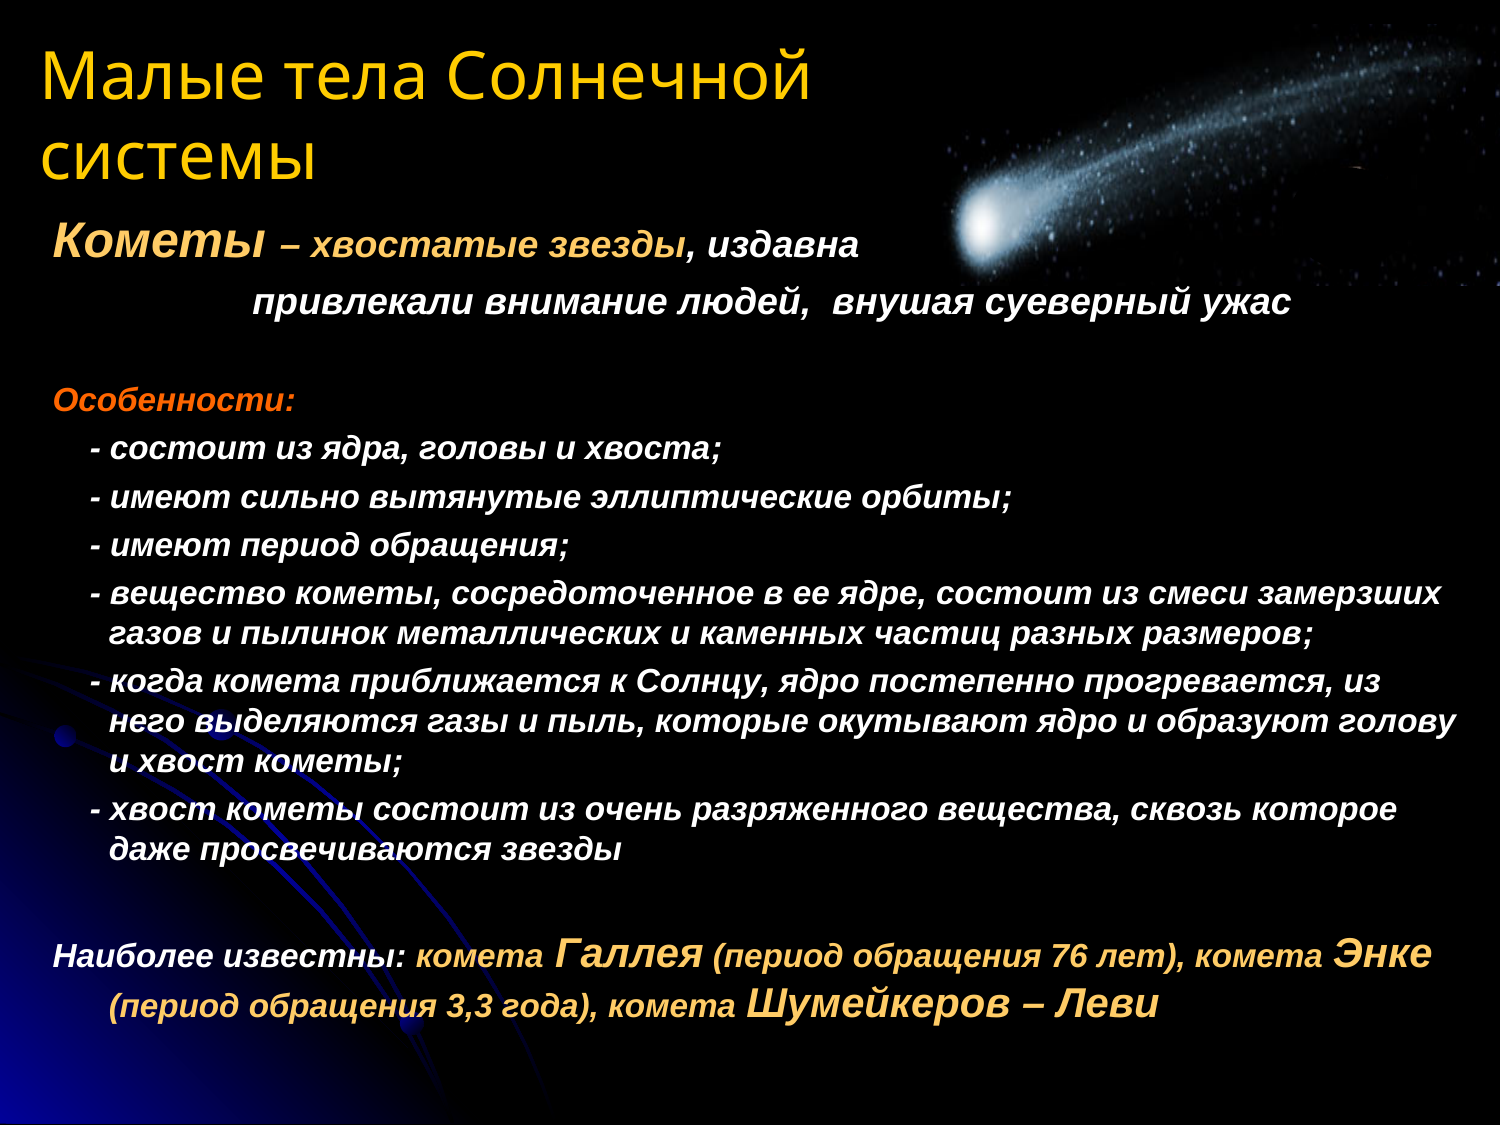

Малые тела Солнечной системы
Кометы – хвостатые звезды, издавна
 привлекали внимание людей, внушая суеверный ужас
Особенности:
 - состоит из ядра, головы и хвоста;
 - имеют сильно вытянутые эллиптические орбиты;
 - имеют период обращения;
 - вещество кометы, сосредоточенное в ее ядре, состоит из смеси замерзших газов и пылинок металлических и каменных частиц разных размеров;
 - когда комета приближается к Солнцу, ядро постепенно прогревается, из него выделяются газы и пыль, которые окутывают ядро и образуют голову и хвост кометы;
 - хвост кометы состоит из очень разряженного вещества, сквозь которое даже просвечиваются звезды
Наиболее известны: комета Галлея (период обращения 76 лет), комета Энке (период обращения 3,3 года), комета Шумейкеров – Леви